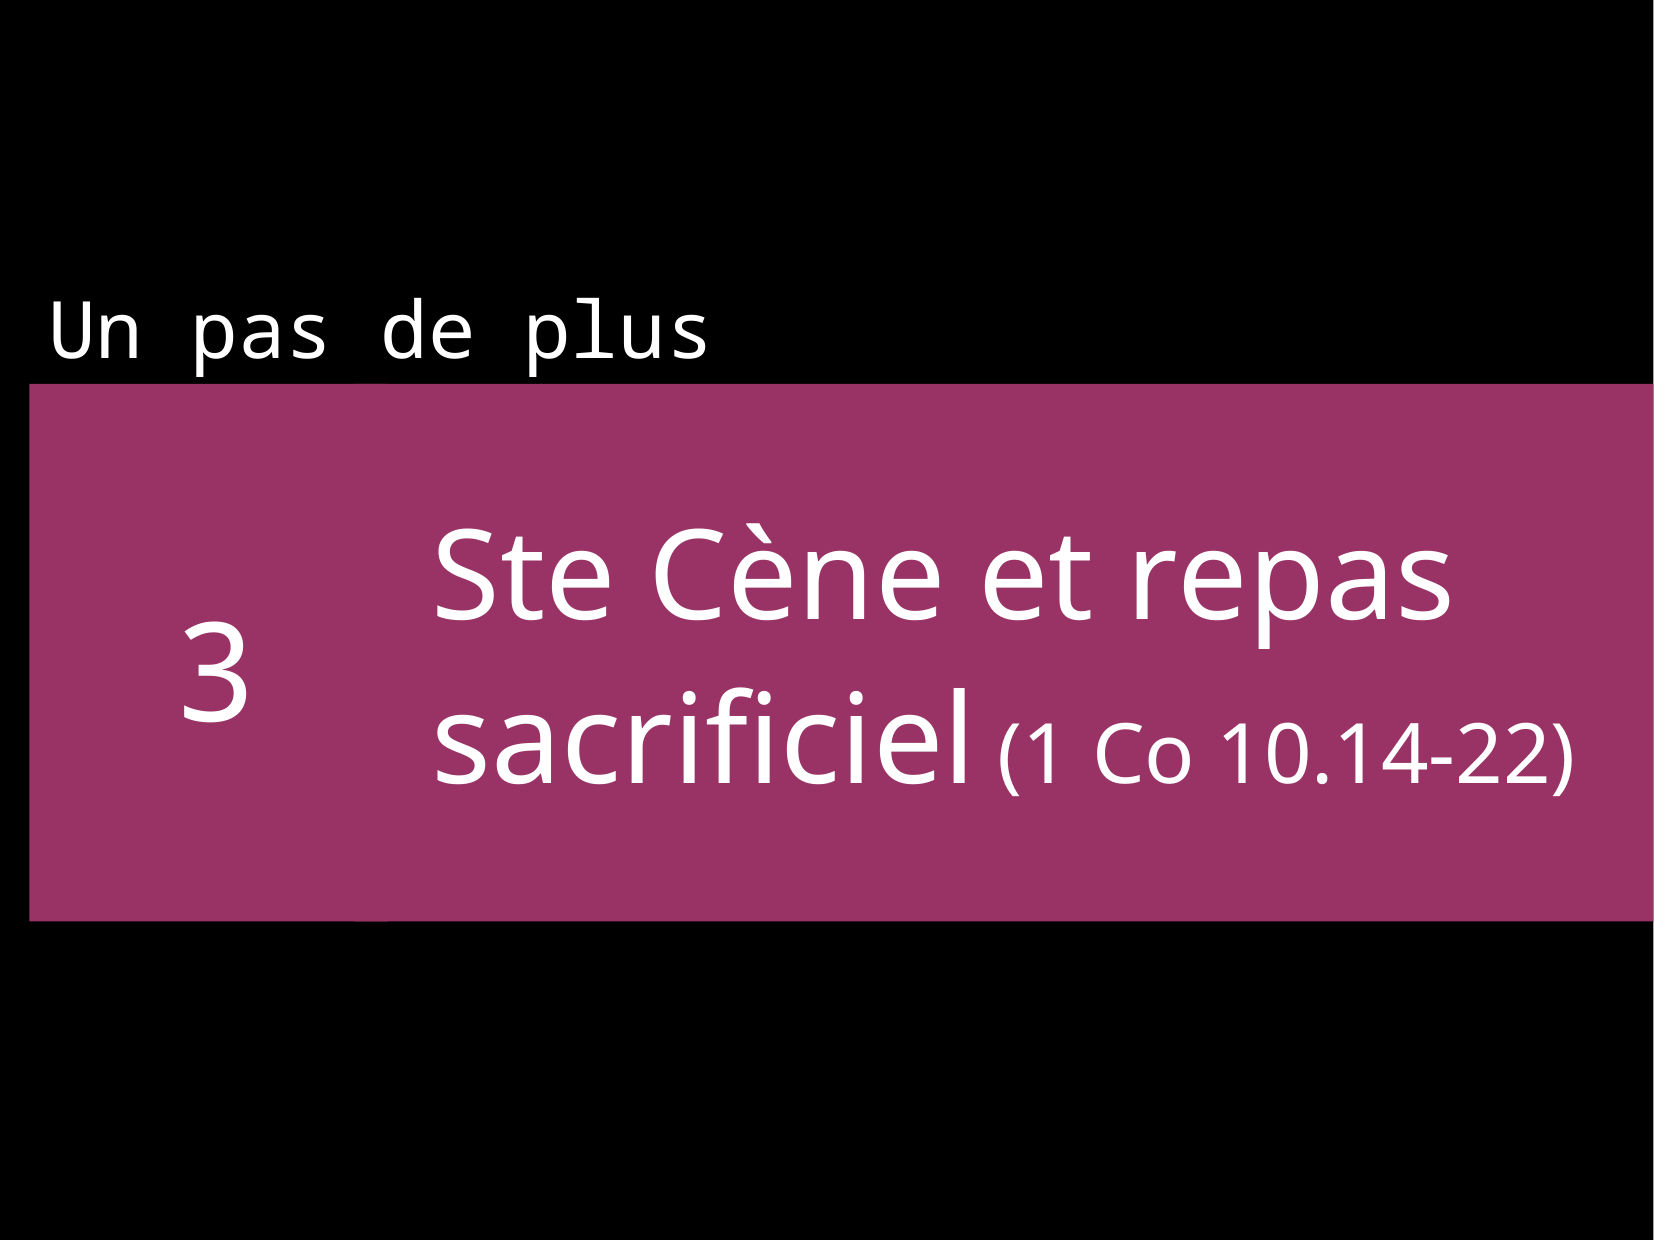

Un pas de plus
Ste Cène et repas sacrificiel (1 Co 10.14-22)
3